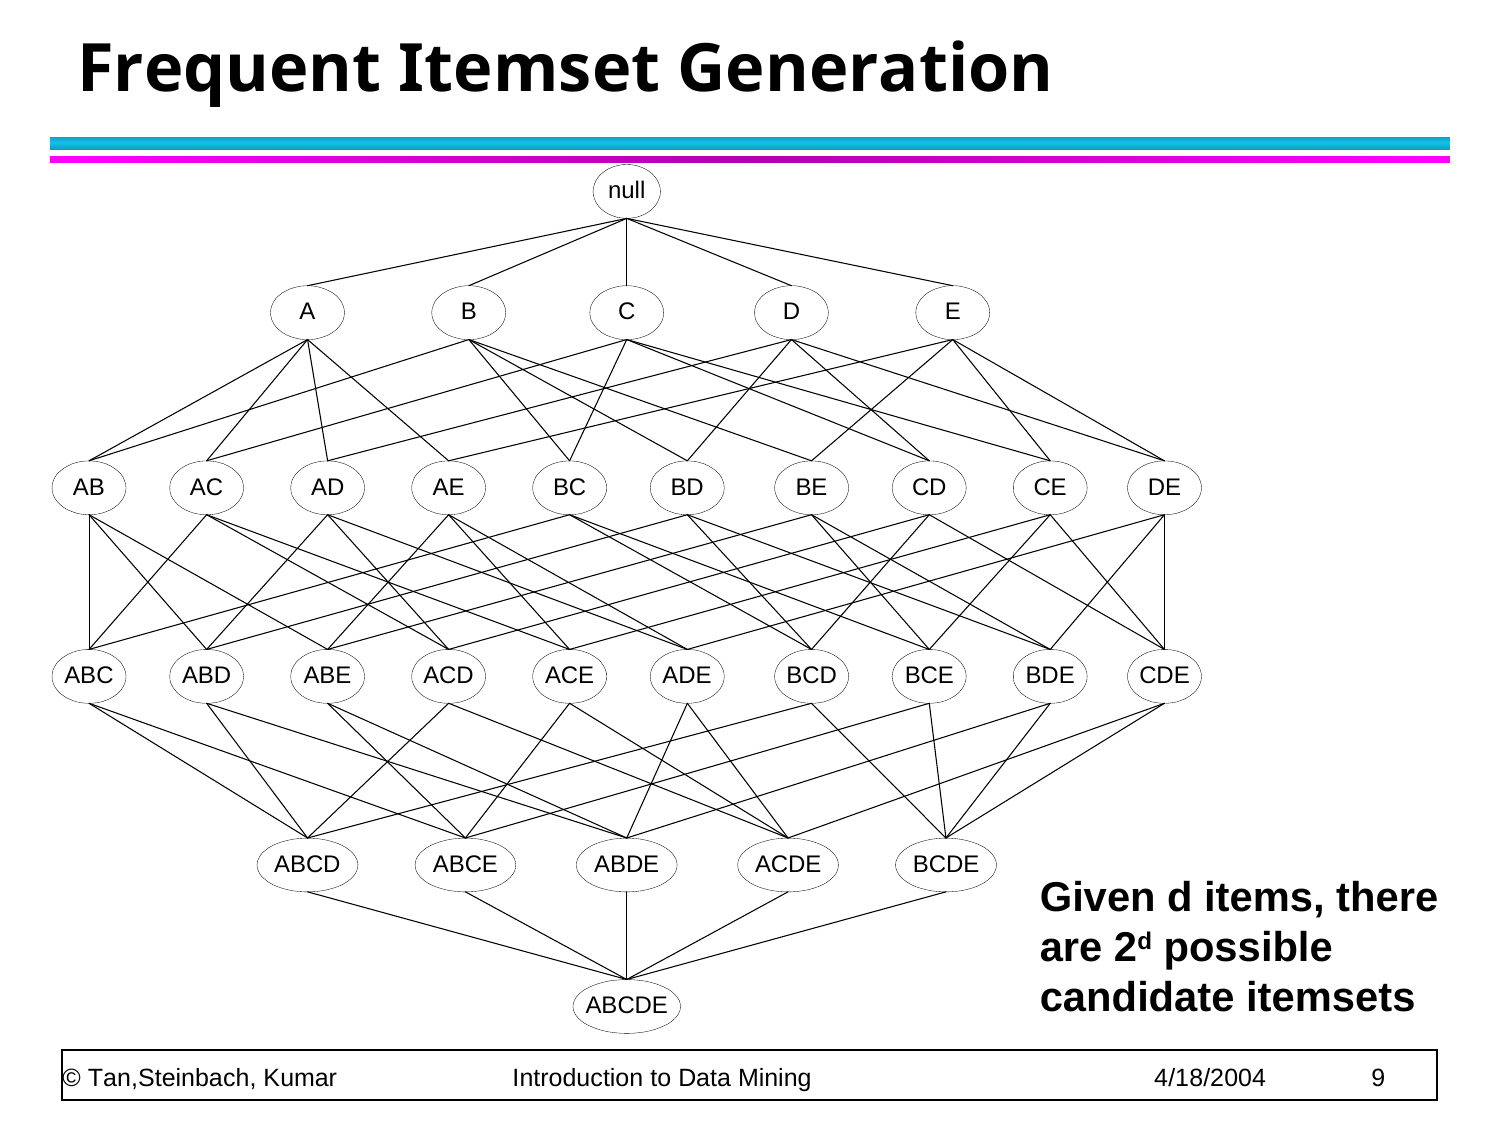

# Frequent Itemset Generation
Given d items, there are 2d possible candidate itemsets